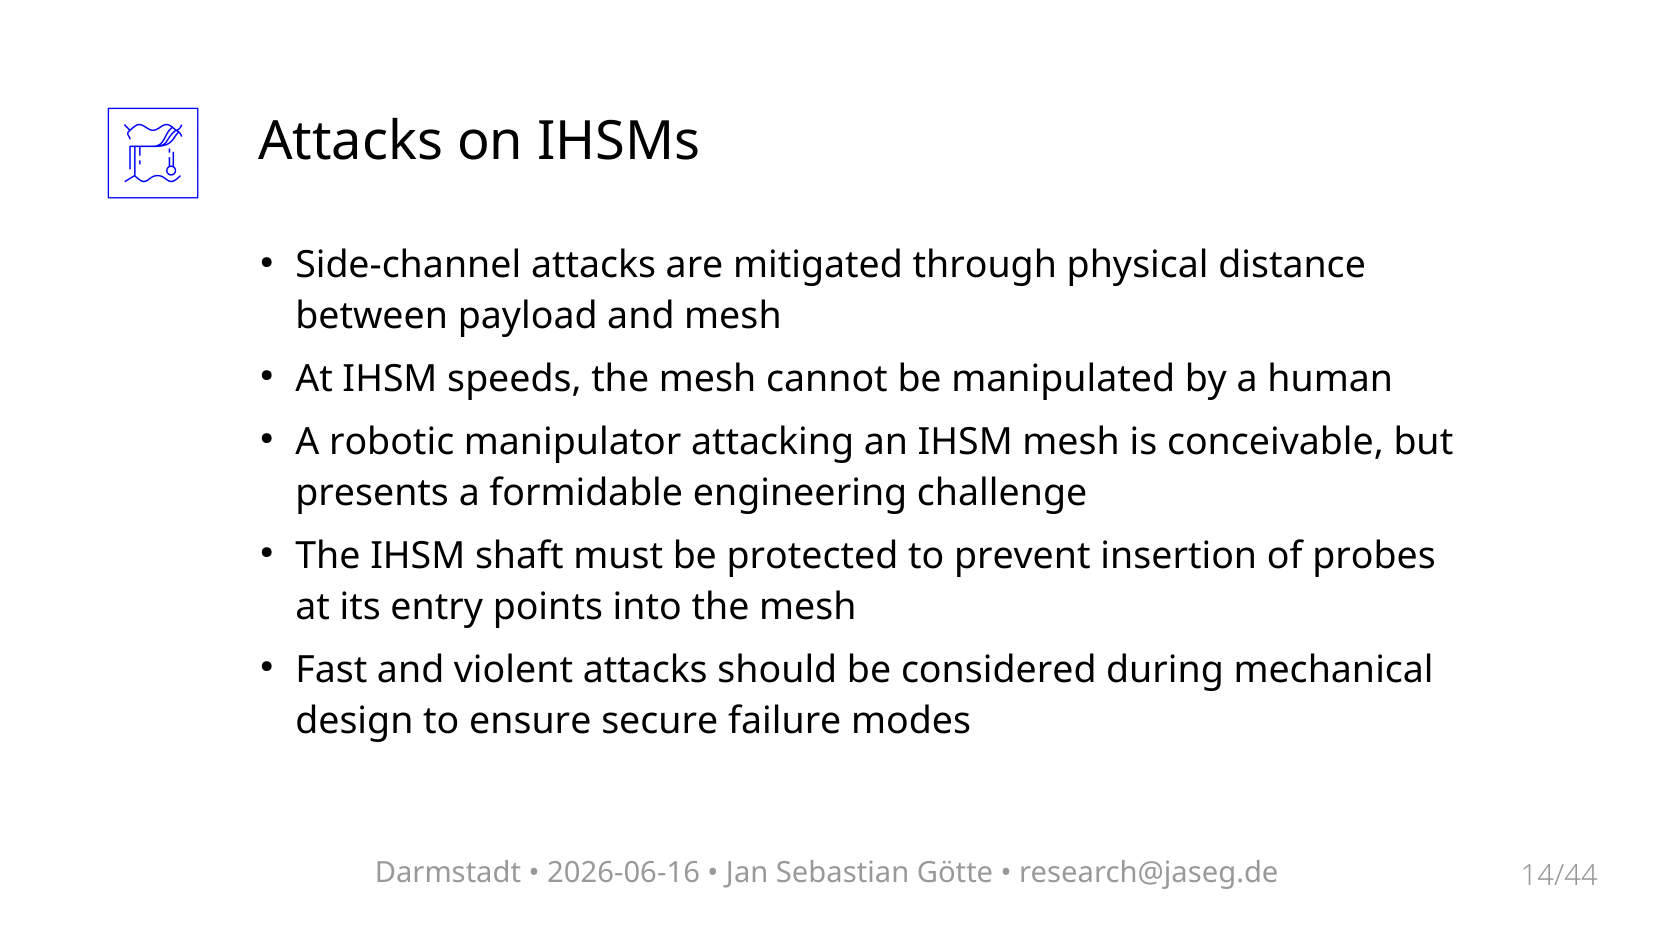

Attacks on IHSMs
Side-channel attacks are mitigated through physical distance between payload and mesh
At IHSM speeds, the mesh cannot be manipulated by a human
A robotic manipulator attacking an IHSM mesh is conceivable, but presents a formidable engineering challenge
The IHSM shaft must be protected to prevent insertion of probes at its entry points into the mesh
Fast and violent attacks should be considered during mechanical design to ensure secure failure modes